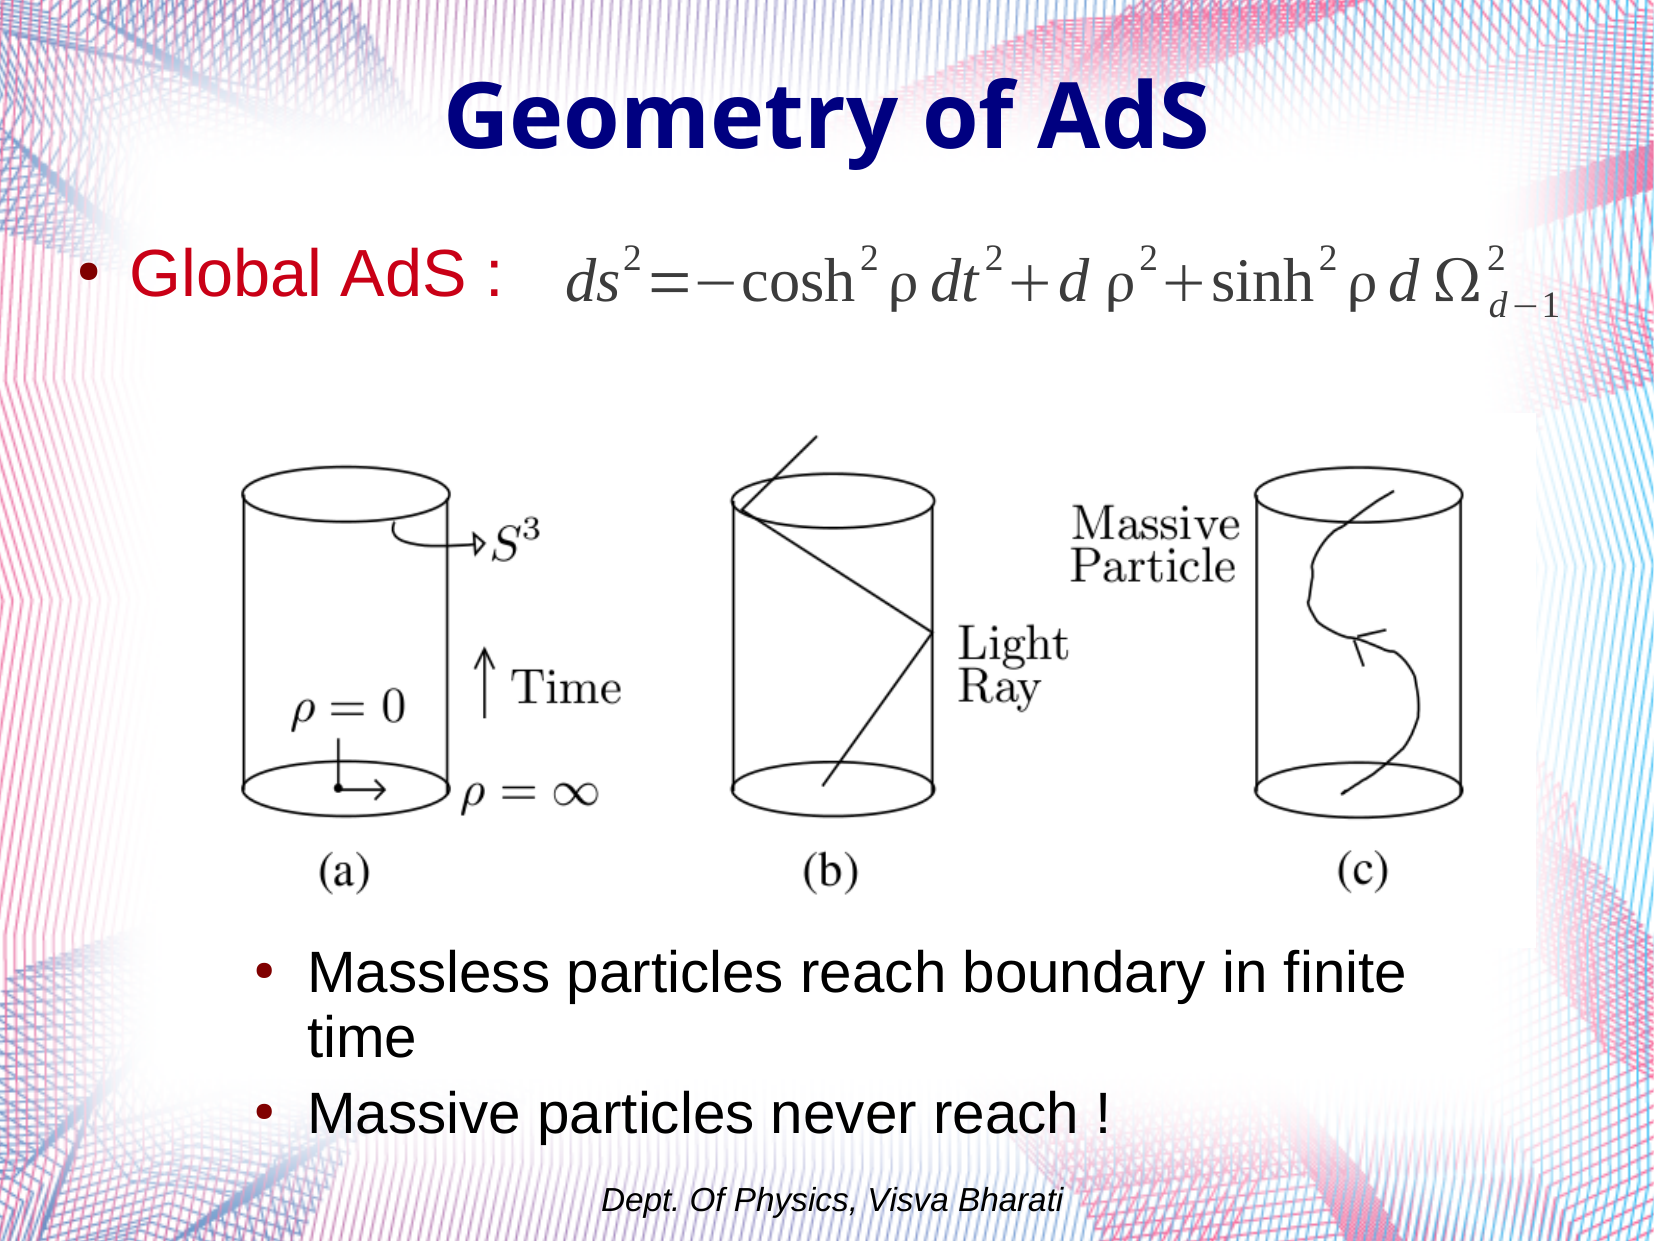

# Geometry of AdS
Global AdS :
Massless particles reach boundary in finite time
Massive particles never reach !
Dept. Of Physics, Visva Bharati